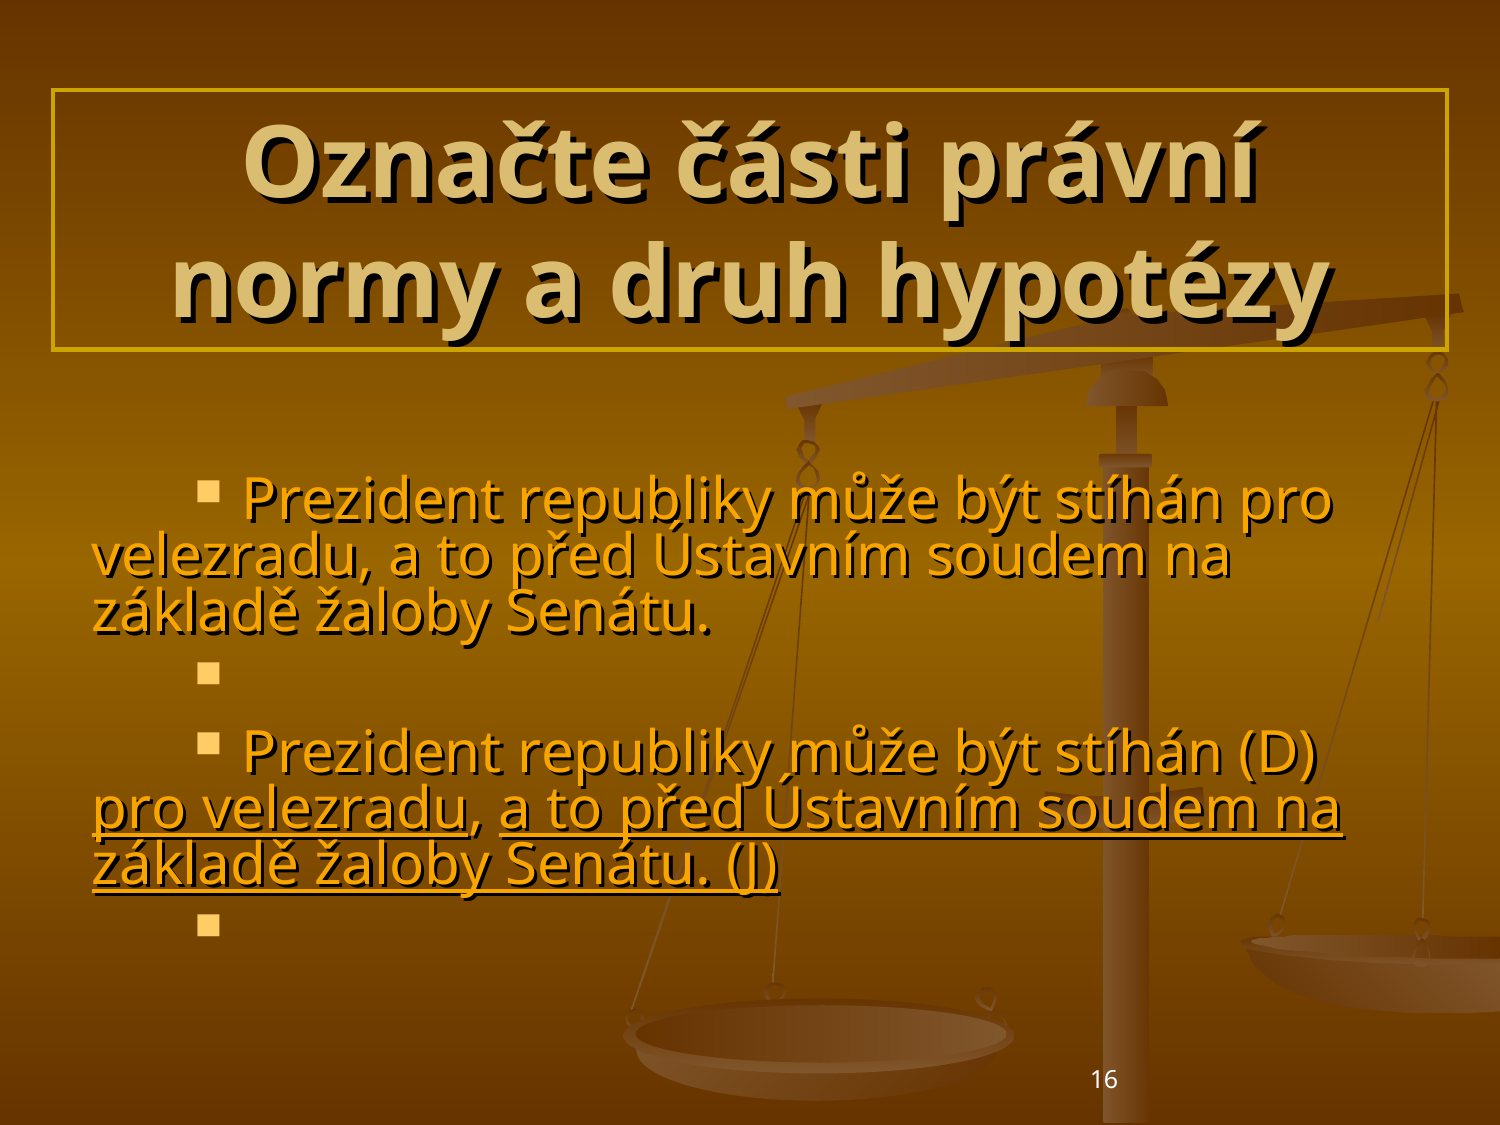

# Označte části právní normy a druh hypotézy
	Prezident republiky může být stíhán pro velezradu, a to před Ústavním soudem na základě žaloby Senátu.
	Prezident republiky může být stíhán (D) pro velezradu, a to před Ústavním soudem na základě žaloby Senátu. (J)